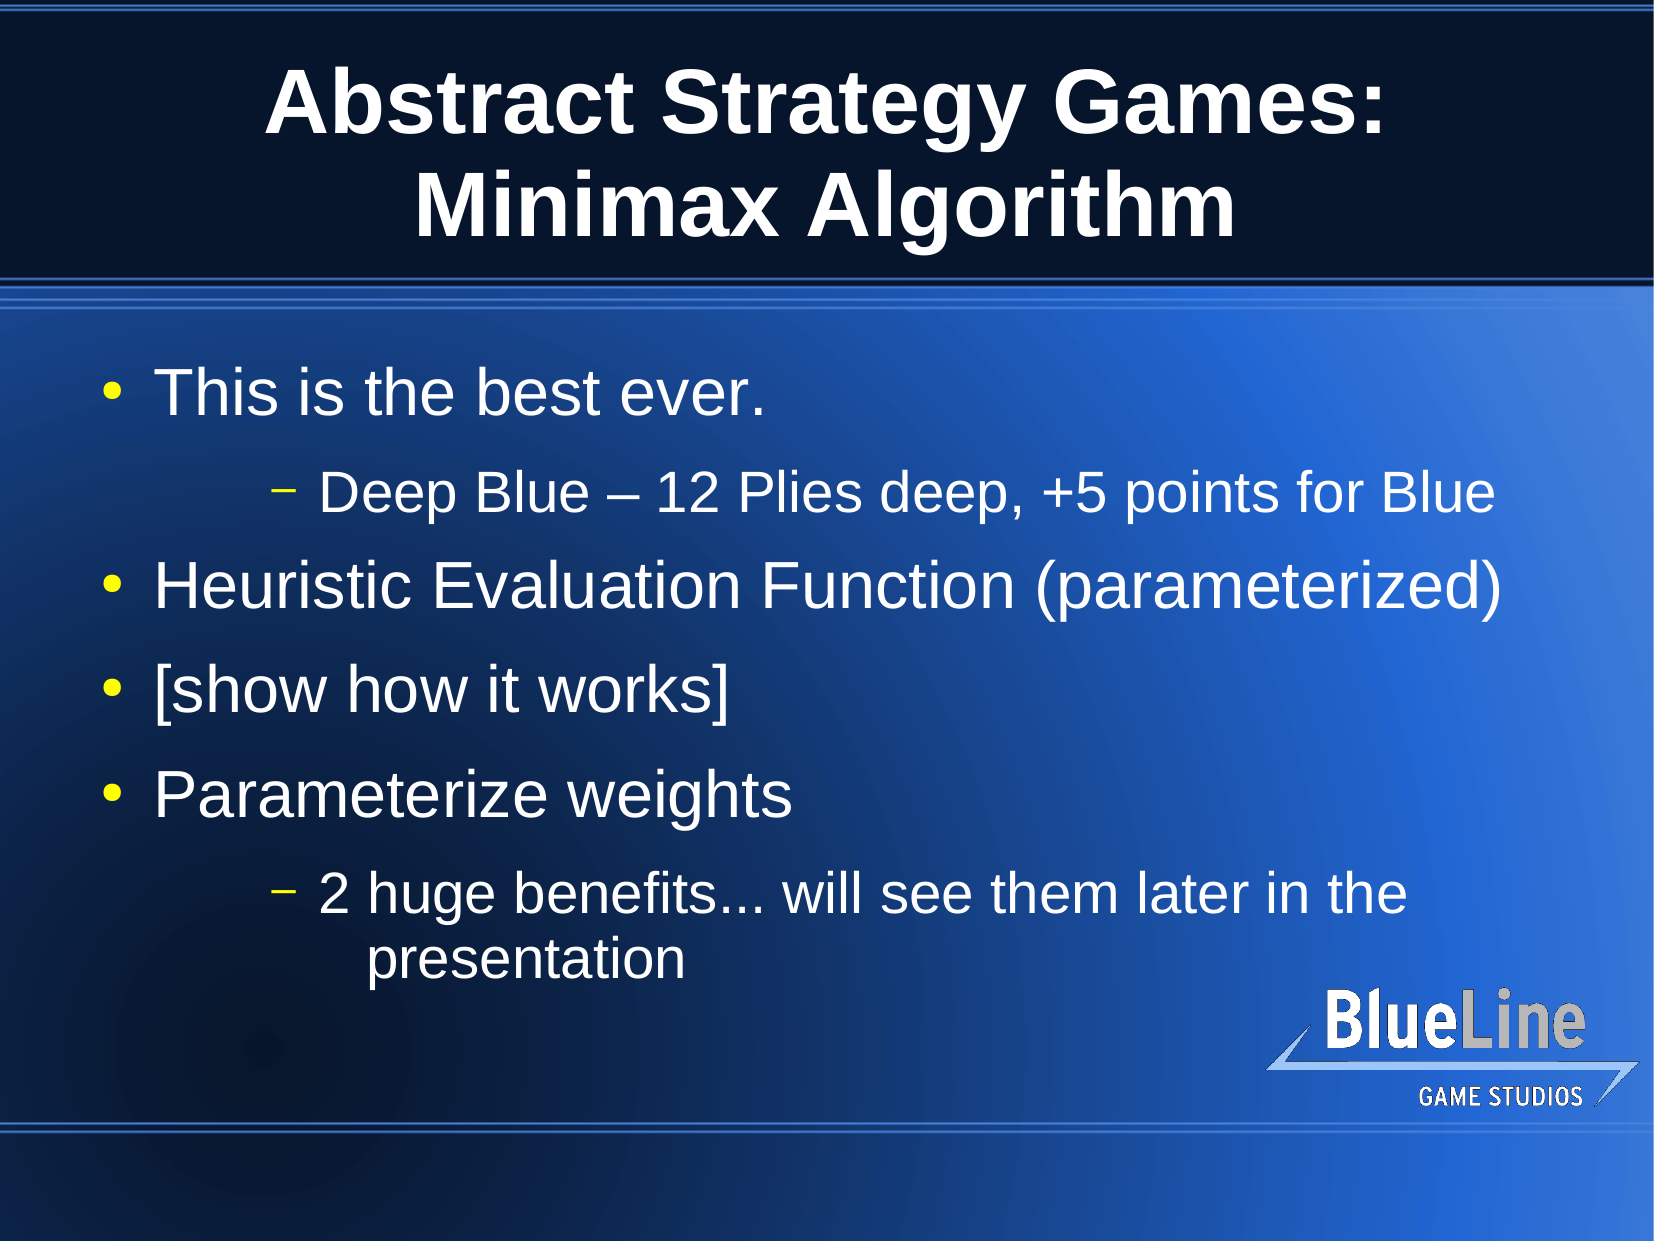

# Abstract Strategy Games: Minimax Algorithm
This is the best ever.
Deep Blue – 12 Plies deep, +5 points for Blue
Heuristic Evaluation Function (parameterized)
[show how it works]
Parameterize weights
2 huge benefits... will see them later in the presentation